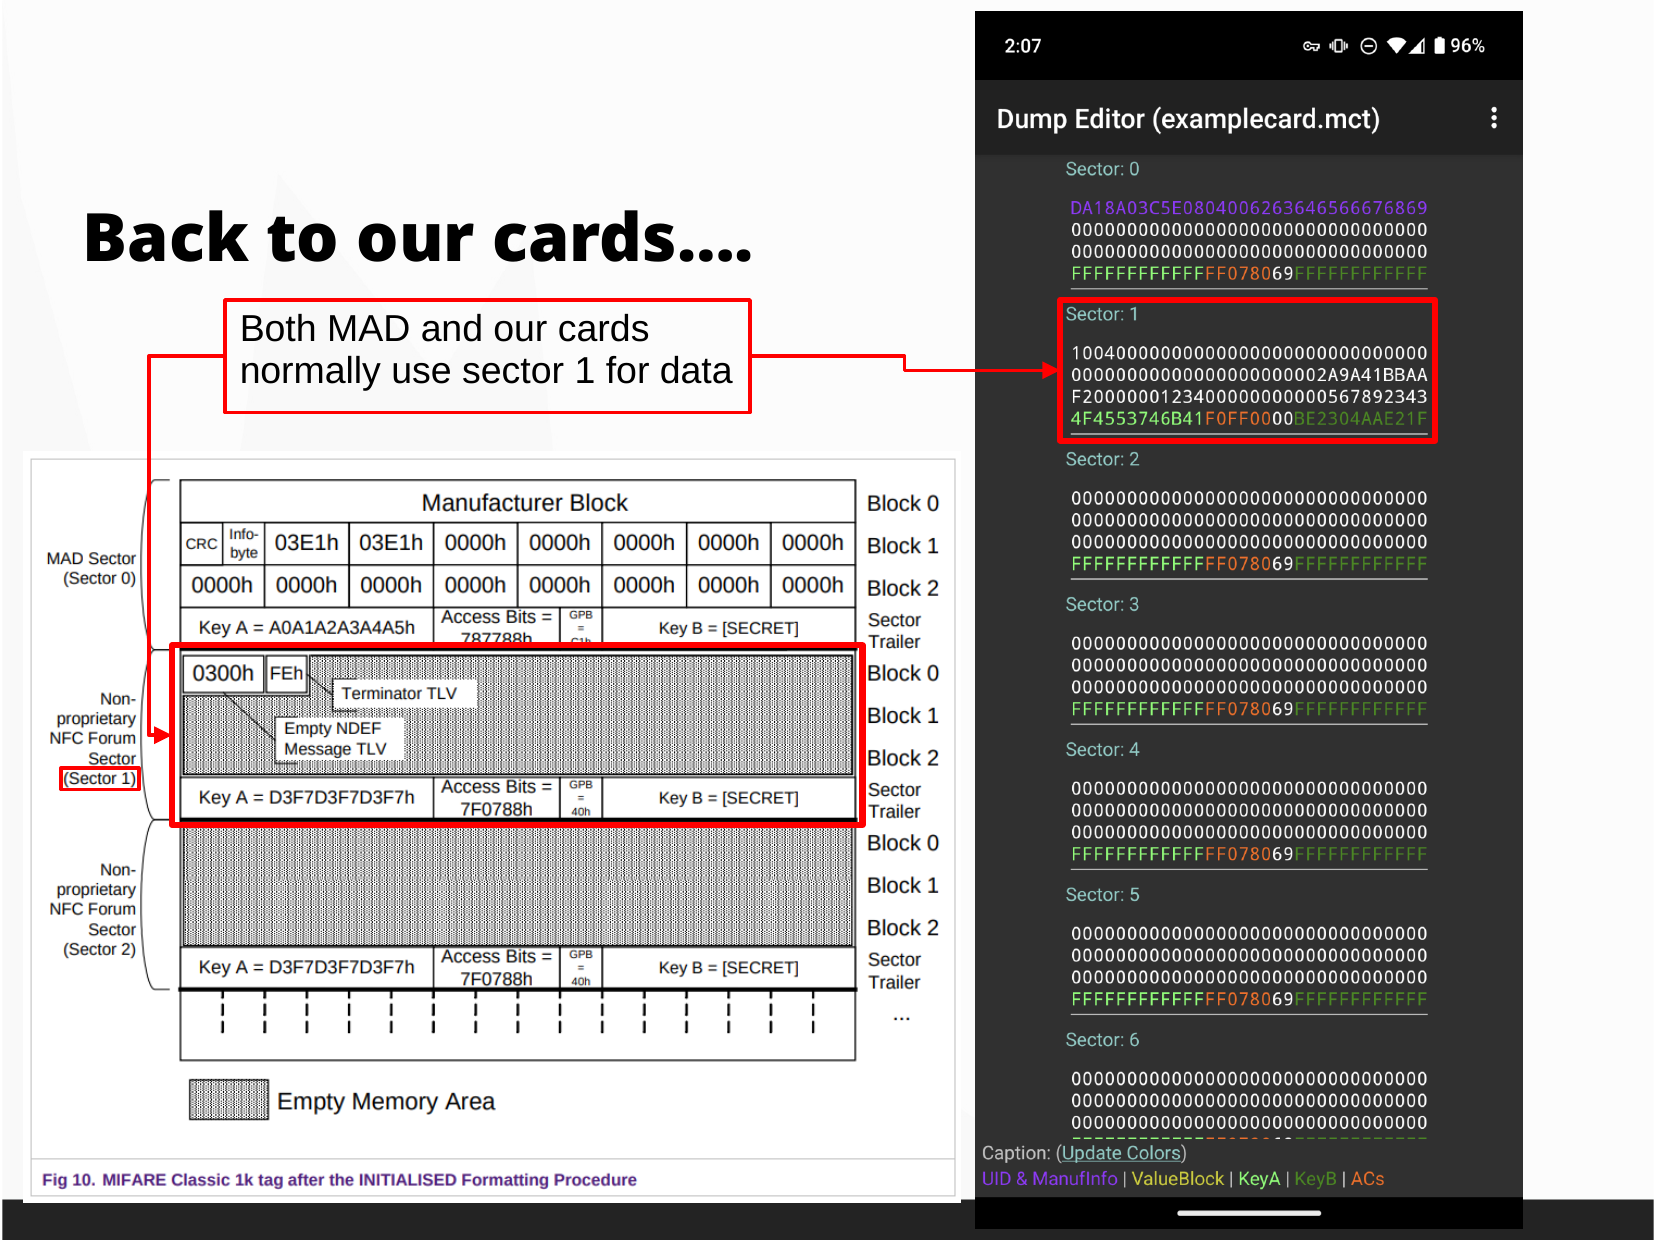

# Back to our cards….
Both MAD and our cards
normally use sector 1 for data